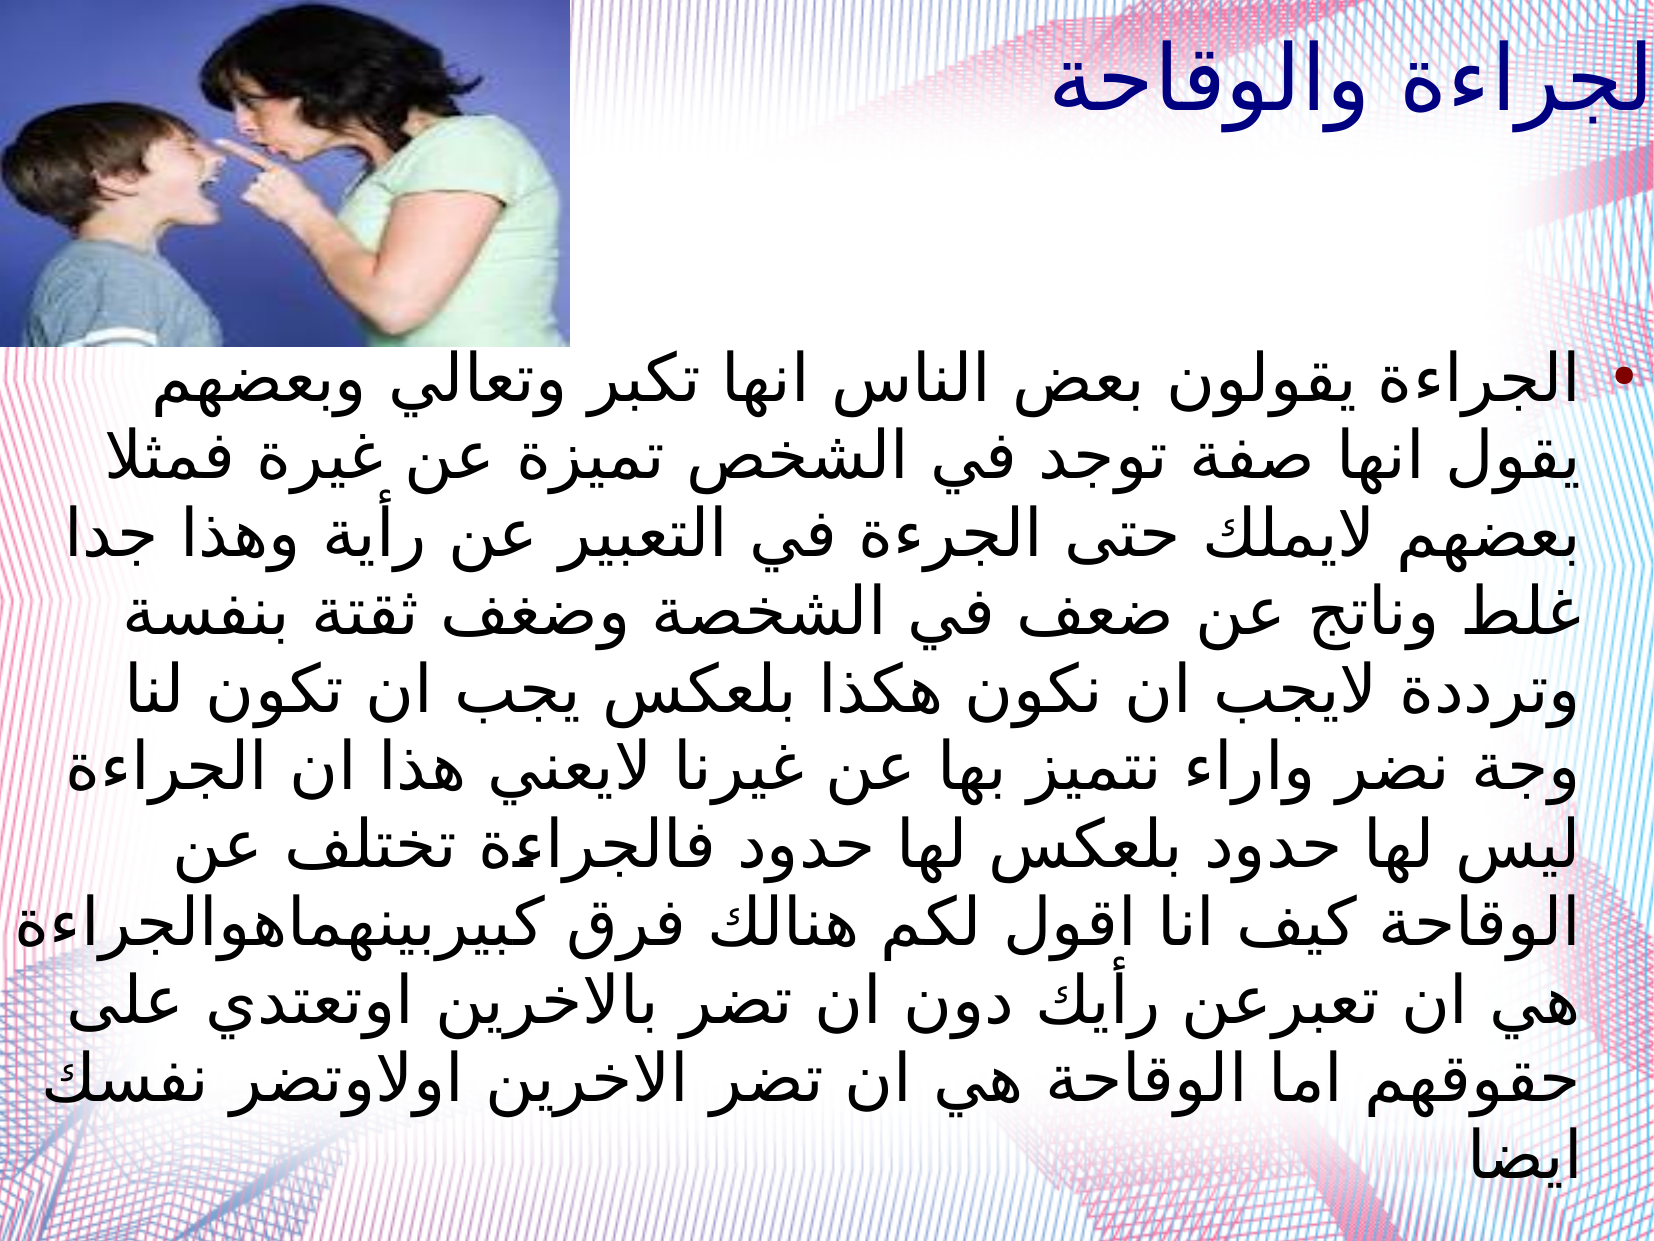

# الجراءة والوقاحة
الجراءة يقولون بعض الناس انها تكبر وتعالي وبعضهم يقول انها صفة توجد في الشخص تميزة عن غيرة فمثلا بعضهم لايملك حتى الجرءة في التعبير عن رأية وهذا جدا غلط وناتج عن ضعف في الشخصة وضغف ثقتة بنفسة وترددة لايجب ان نكون هكذا بلعكس يجب ان تكون لنا وجة نضر واراء نتميز بها عن غيرنا لايعني هذا ان الجراءة ليس لها حدود بلعكس لها حدود فالجراءة تختلف عن الوقاحة كيف انا اقول لكم هنالك فرق كبيربينهماهوالجراءة هي ان تعبرعن رأيك دون ان تضر بالاخرين اوتعتدي على حقوقهم اما الوقاحة هي ان تضر الاخرين اولاوتضر نفسك ايضا